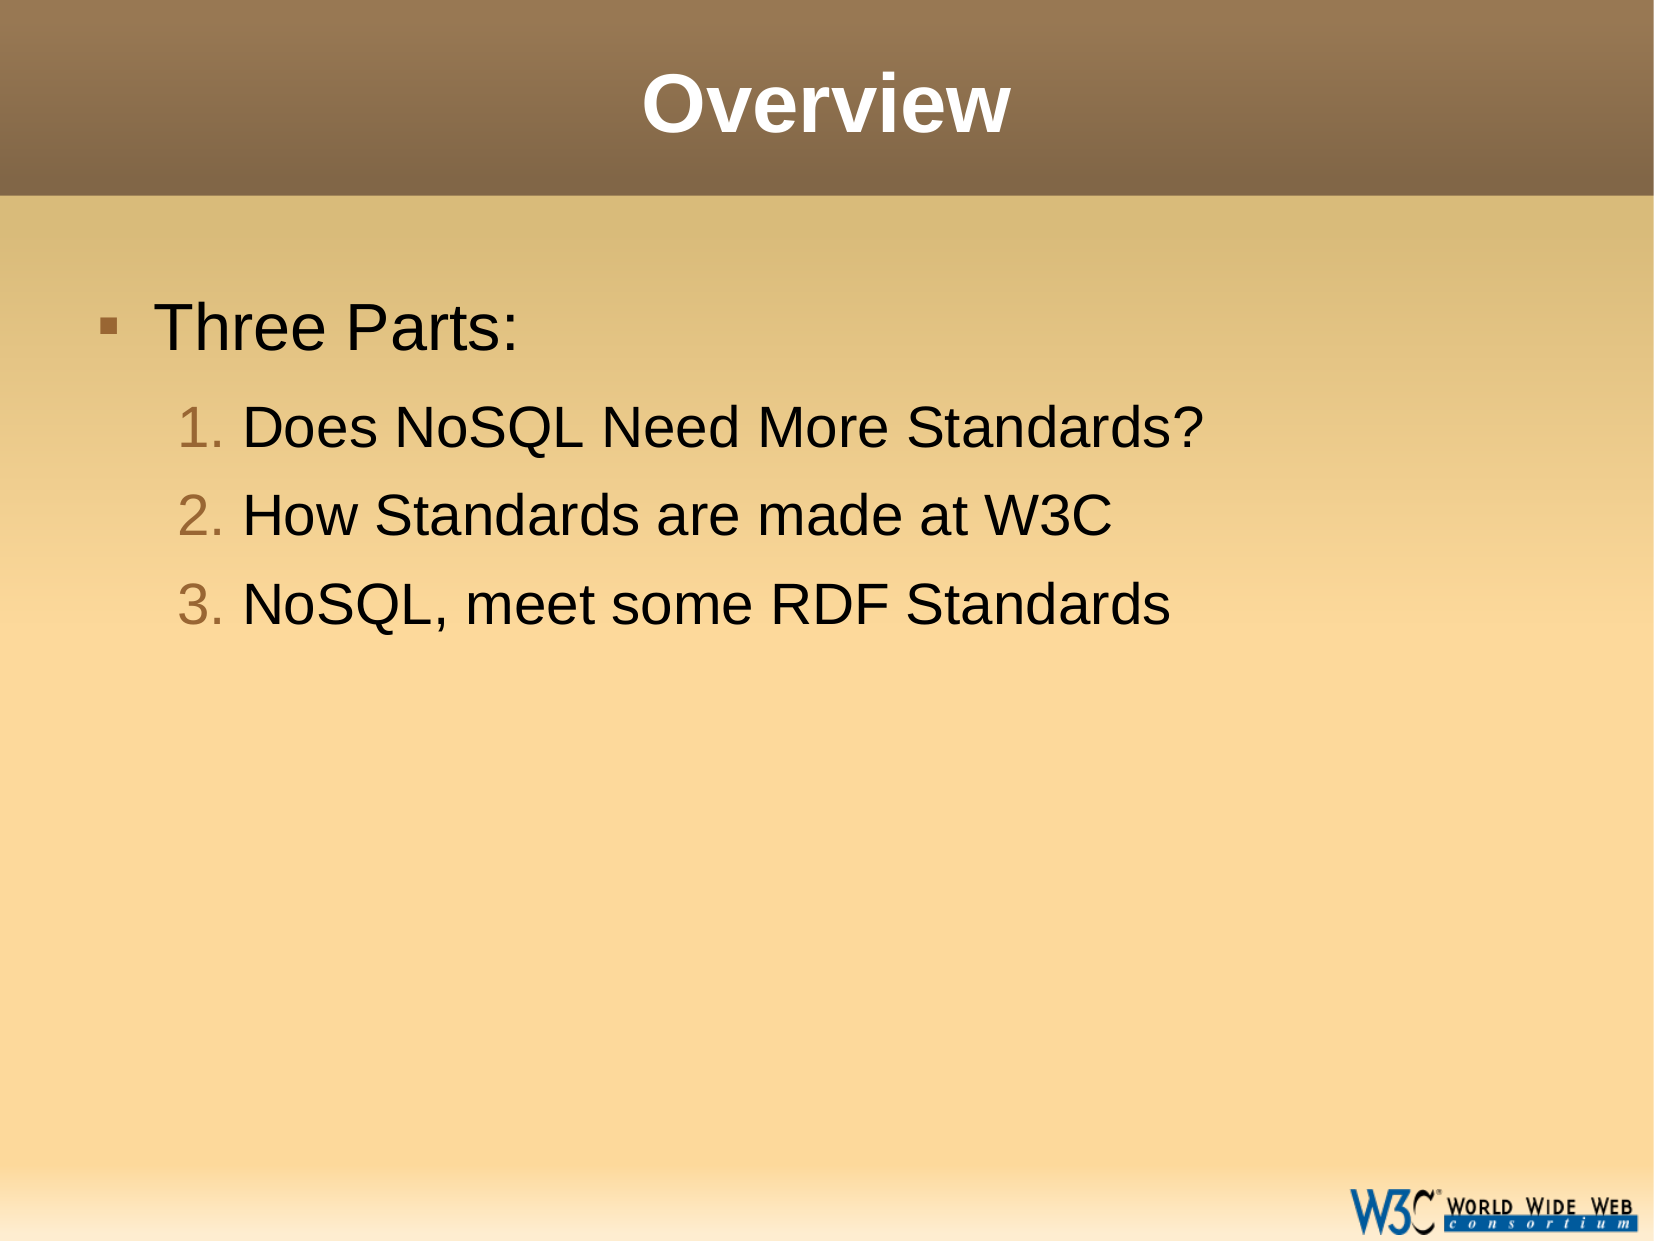

# Overview
Three Parts:
 Does NoSQL Need More Standards?
 How Standards are made at W3C
 NoSQL, meet some RDF Standards